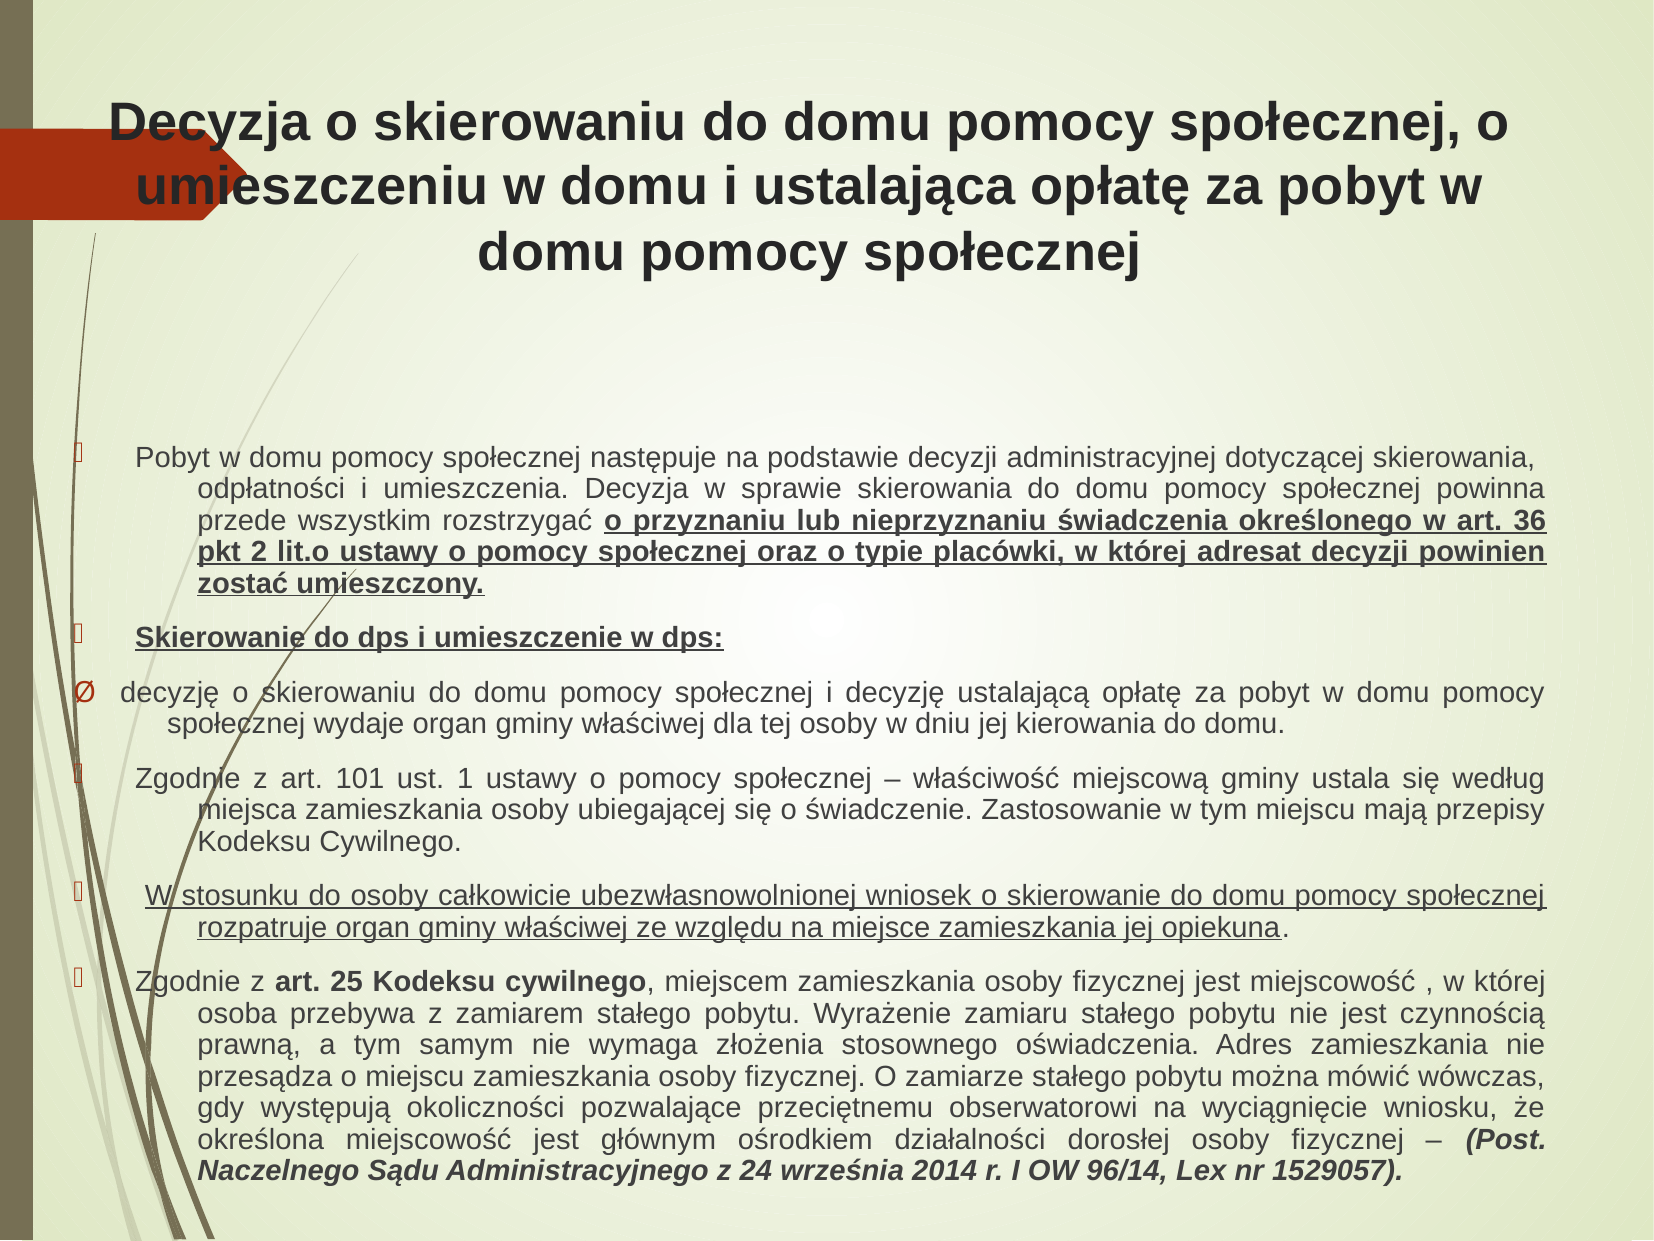

# Decyzja o skierowaniu do domu pomocy społecznej, o umieszczeniu w domu i ustalająca opłatę za pobyt w domu pomocy społecznej
Pobyt w domu pomocy społecznej następuje na podstawie decyzji administracyjnej dotyczącej skierowania, odpłatności i umieszczenia. Decyzja w sprawie skierowania do domu pomocy społecznej powinna przede wszystkim rozstrzygać o przyznaniu lub nieprzyznaniu świadczenia określonego w art. 36 pkt 2 lit.o ustawy o pomocy społecznej oraz o typie placówki, w której adresat decyzji powinien zostać umieszczony.
Skierowanie do dps i umieszczenie w dps:
decyzję o skierowaniu do domu pomocy społecznej i decyzję ustalającą opłatę za pobyt w domu pomocy społecznej wydaje organ gminy właściwej dla tej osoby w dniu jej kierowania do domu.
Zgodnie z art. 101 ust. 1 ustawy o pomocy społecznej – właściwość miejscową gminy ustala się według miejsca zamieszkania osoby ubiegającej się o świadczenie. Zastosowanie w tym miejscu mają przepisy Kodeksu Cywilnego.
 W stosunku do osoby całkowicie ubezwłasnowolnionej wniosek o skierowanie do domu pomocy społecznej rozpatruje organ gminy właściwej ze względu na miejsce zamieszkania jej opiekuna.
Zgodnie z art. 25 Kodeksu cywilnego, miejscem zamieszkania osoby fizycznej jest miejscowość , w której osoba przebywa z zamiarem stałego pobytu. Wyrażenie zamiaru stałego pobytu nie jest czynnością prawną, a tym samym nie wymaga złożenia stosownego oświadczenia. Adres zamieszkania nie przesądza o miejscu zamieszkania osoby fizycznej. O zamiarze stałego pobytu można mówić wówczas, gdy występują okoliczności pozwalające przeciętnemu obserwatorowi na wyciągnięcie wniosku, że określona miejscowość jest głównym ośrodkiem działalności dorosłej osoby fizycznej – (Post. Naczelnego Sądu Administracyjnego z 24 września 2014 r. I OW 96/14, Lex nr 1529057).